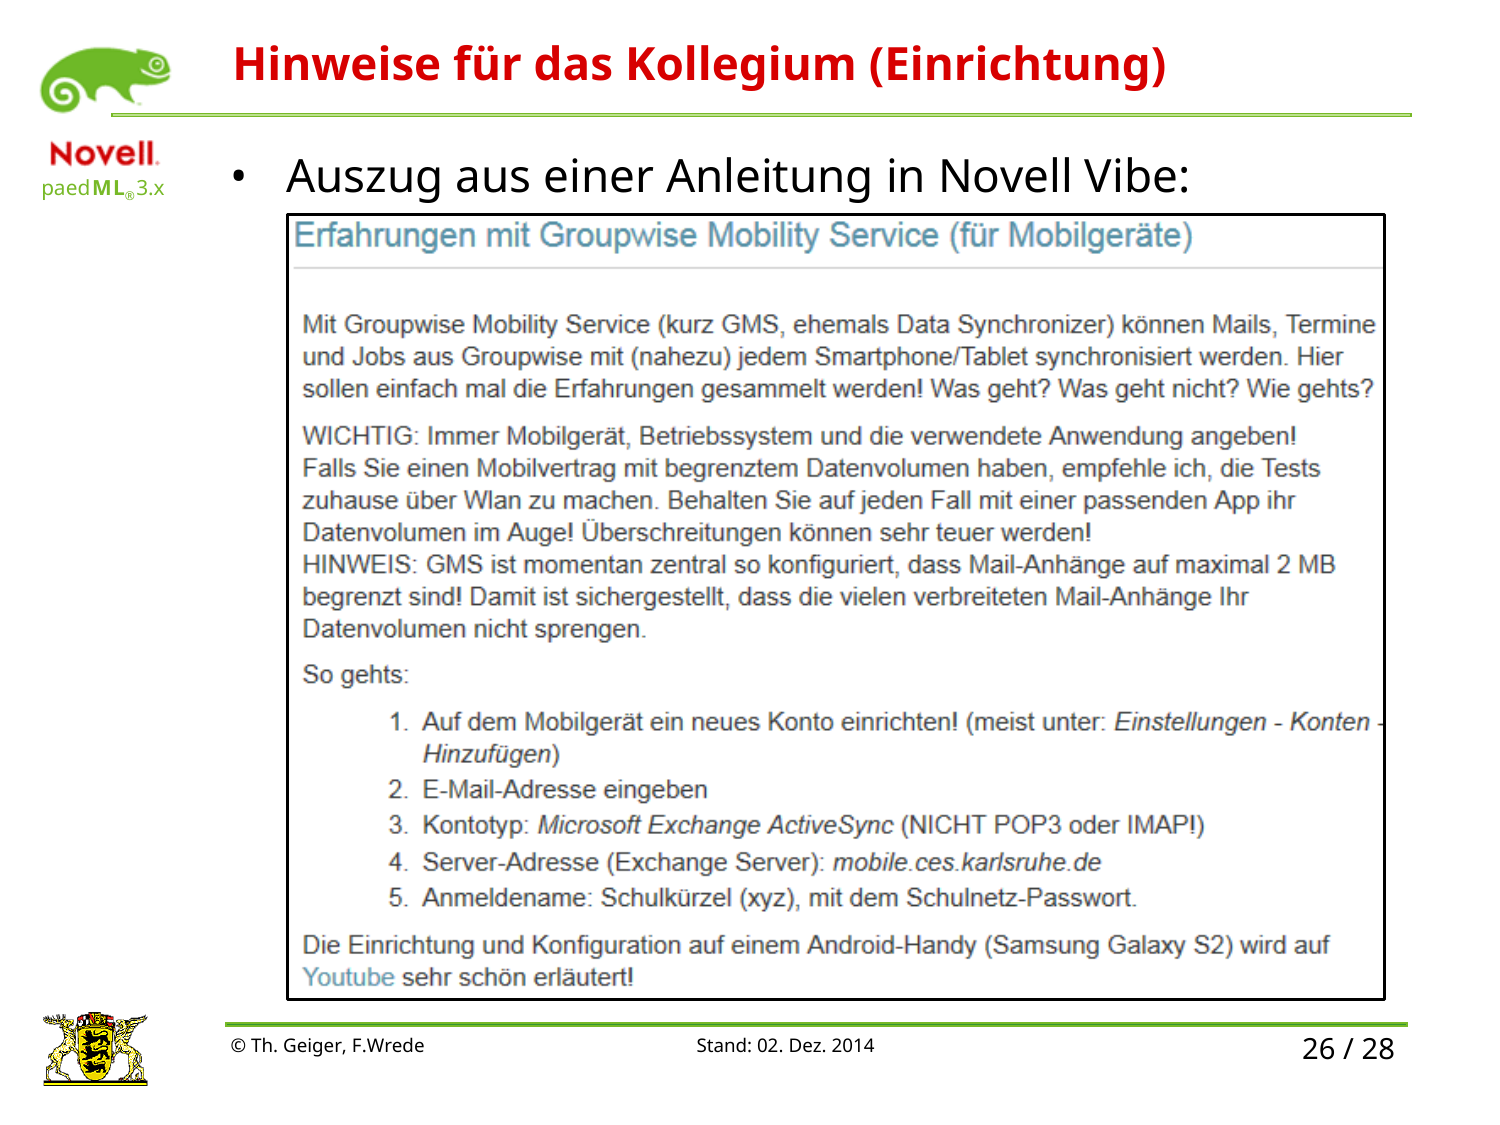

# Hinweise für das Kollegium (Einrichtung)
Auszug aus einer Anleitung in Novell Vibe:
26
© Th. Geiger, F.Wrede
02. Dez. 2014